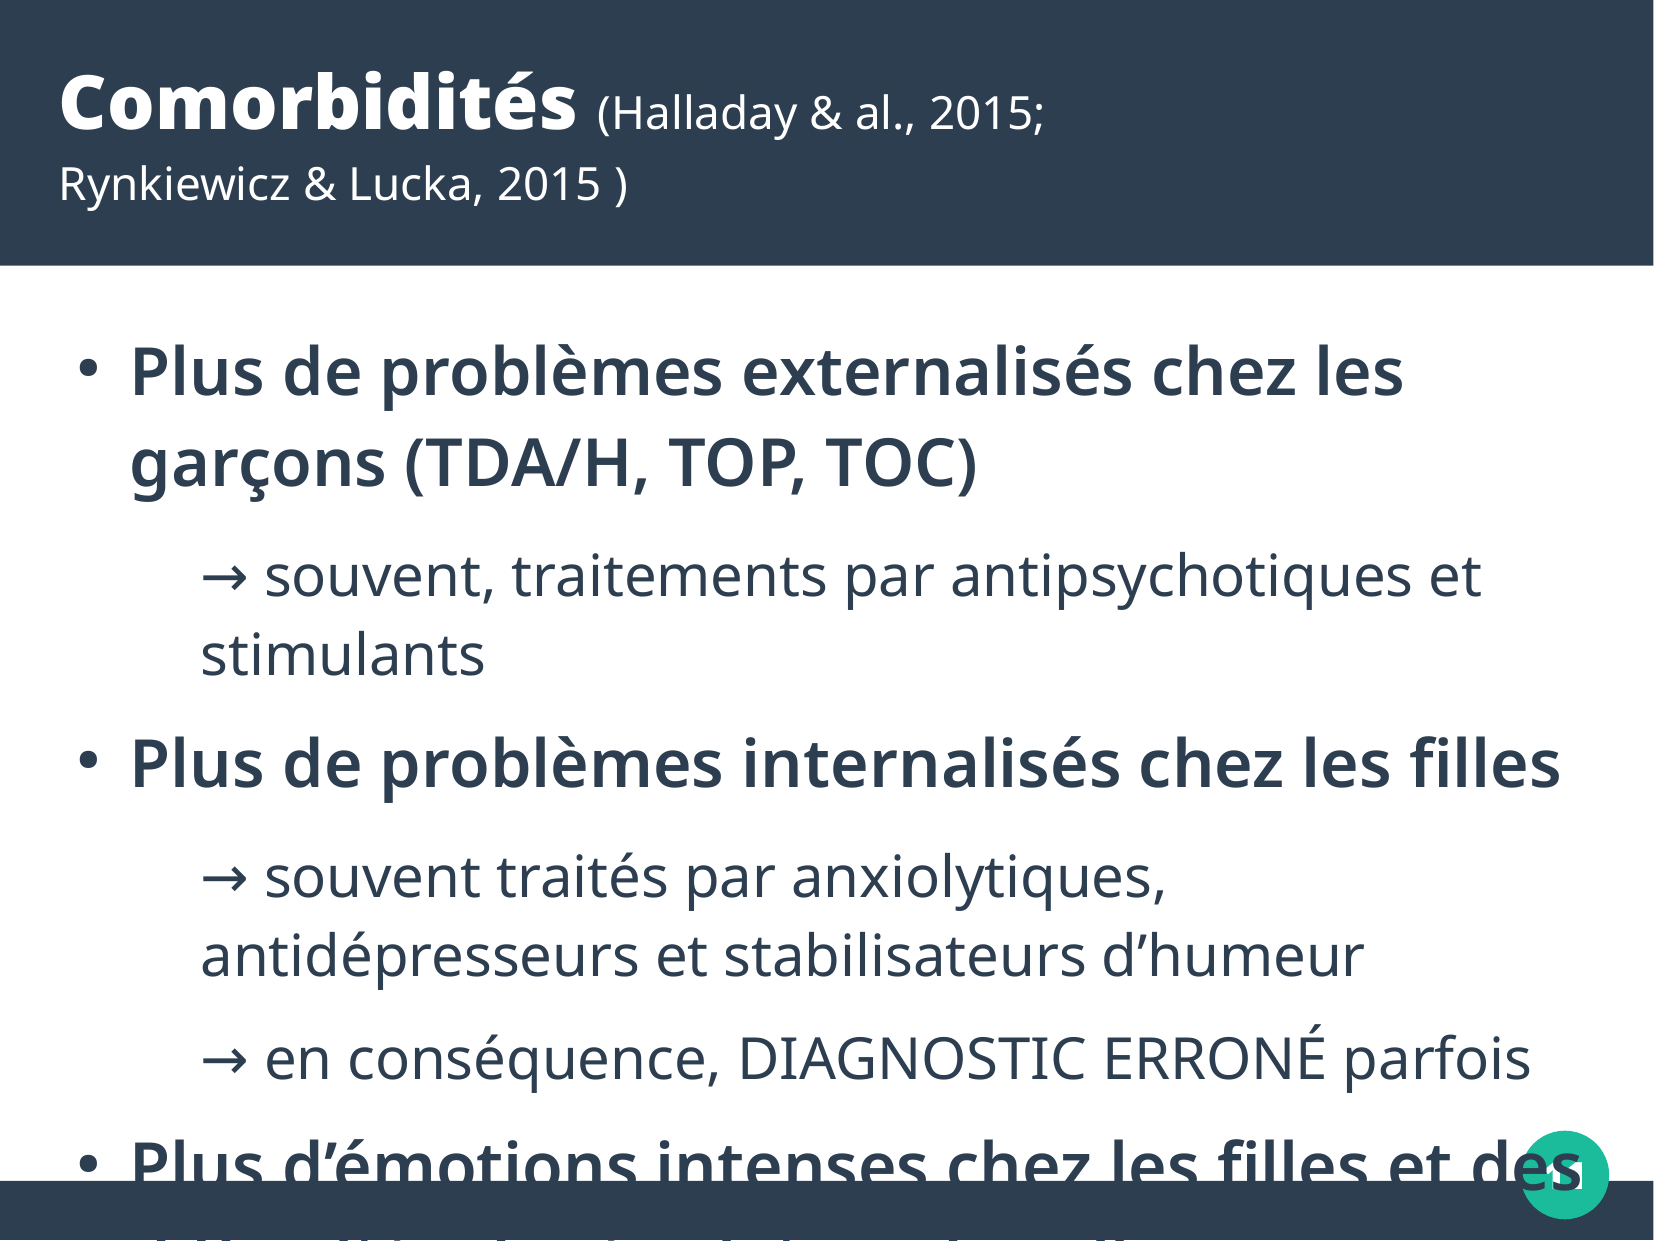

# Comorbidités (Halladay & al., 2015; Rynkiewicz & Lucka, 2015 )
Plus de problèmes externalisés chez les garçons (TDA/H, TOP, TOC)
→ souvent, traitements par antipsychotiques et stimulants
Plus de problèmes internalisés chez les filles
→ souvent traités par anxiolytiques, antidépresseurs et stabilisateurs d’humeur
→ en conséquence, DIAGNOSTIC ERRONÉ parfois
Plus d’émotions intenses chez les filles et des difficultés de régulation de celles ci
11